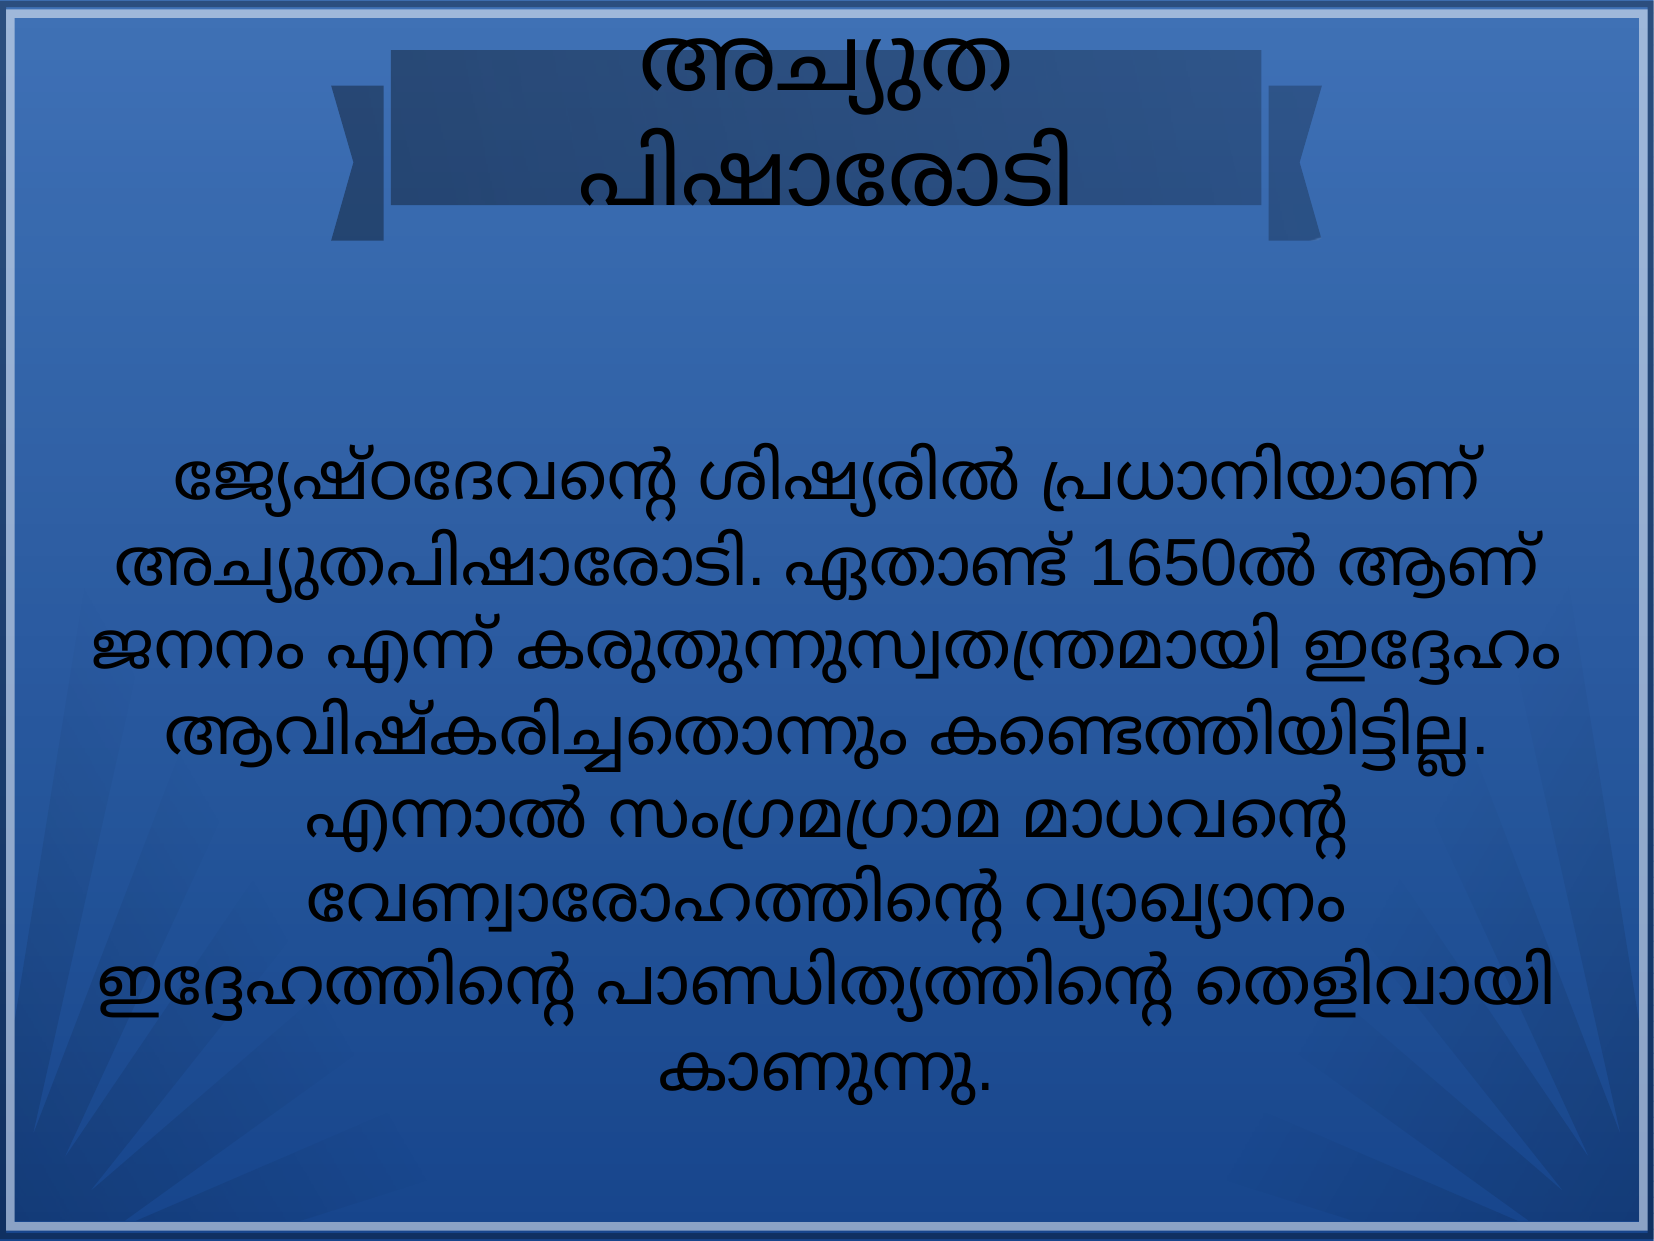

# അച്യുത പിഷാരോടി
ജ്യേഷ്ഠദേവന്റെ ശിഷ്യരിൽ പ്രധാനിയാണ് അച്യുതപിഷാരോടി. ഏതാണ്ട് 1650ൽ ആണ് ജനനം എന്ന് കരുതുന്നുസ്വതന്ത്രമായി ഇദ്ദേഹം ആവിഷ്കരിച്ചതൊന്നും കണ്ടെത്തിയിട്ടില്ല. എന്നാൽ സംഗ്രമഗ്രാമ മാധവന്റെ വേണ്വാരോഹത്തിന്റെ വ്യാഖ്യാനം ഇദ്ദേഹത്തിന്റെ പാണ്ഡിത്യത്തിന്റെ തെളിവായി കാണുന്നു.